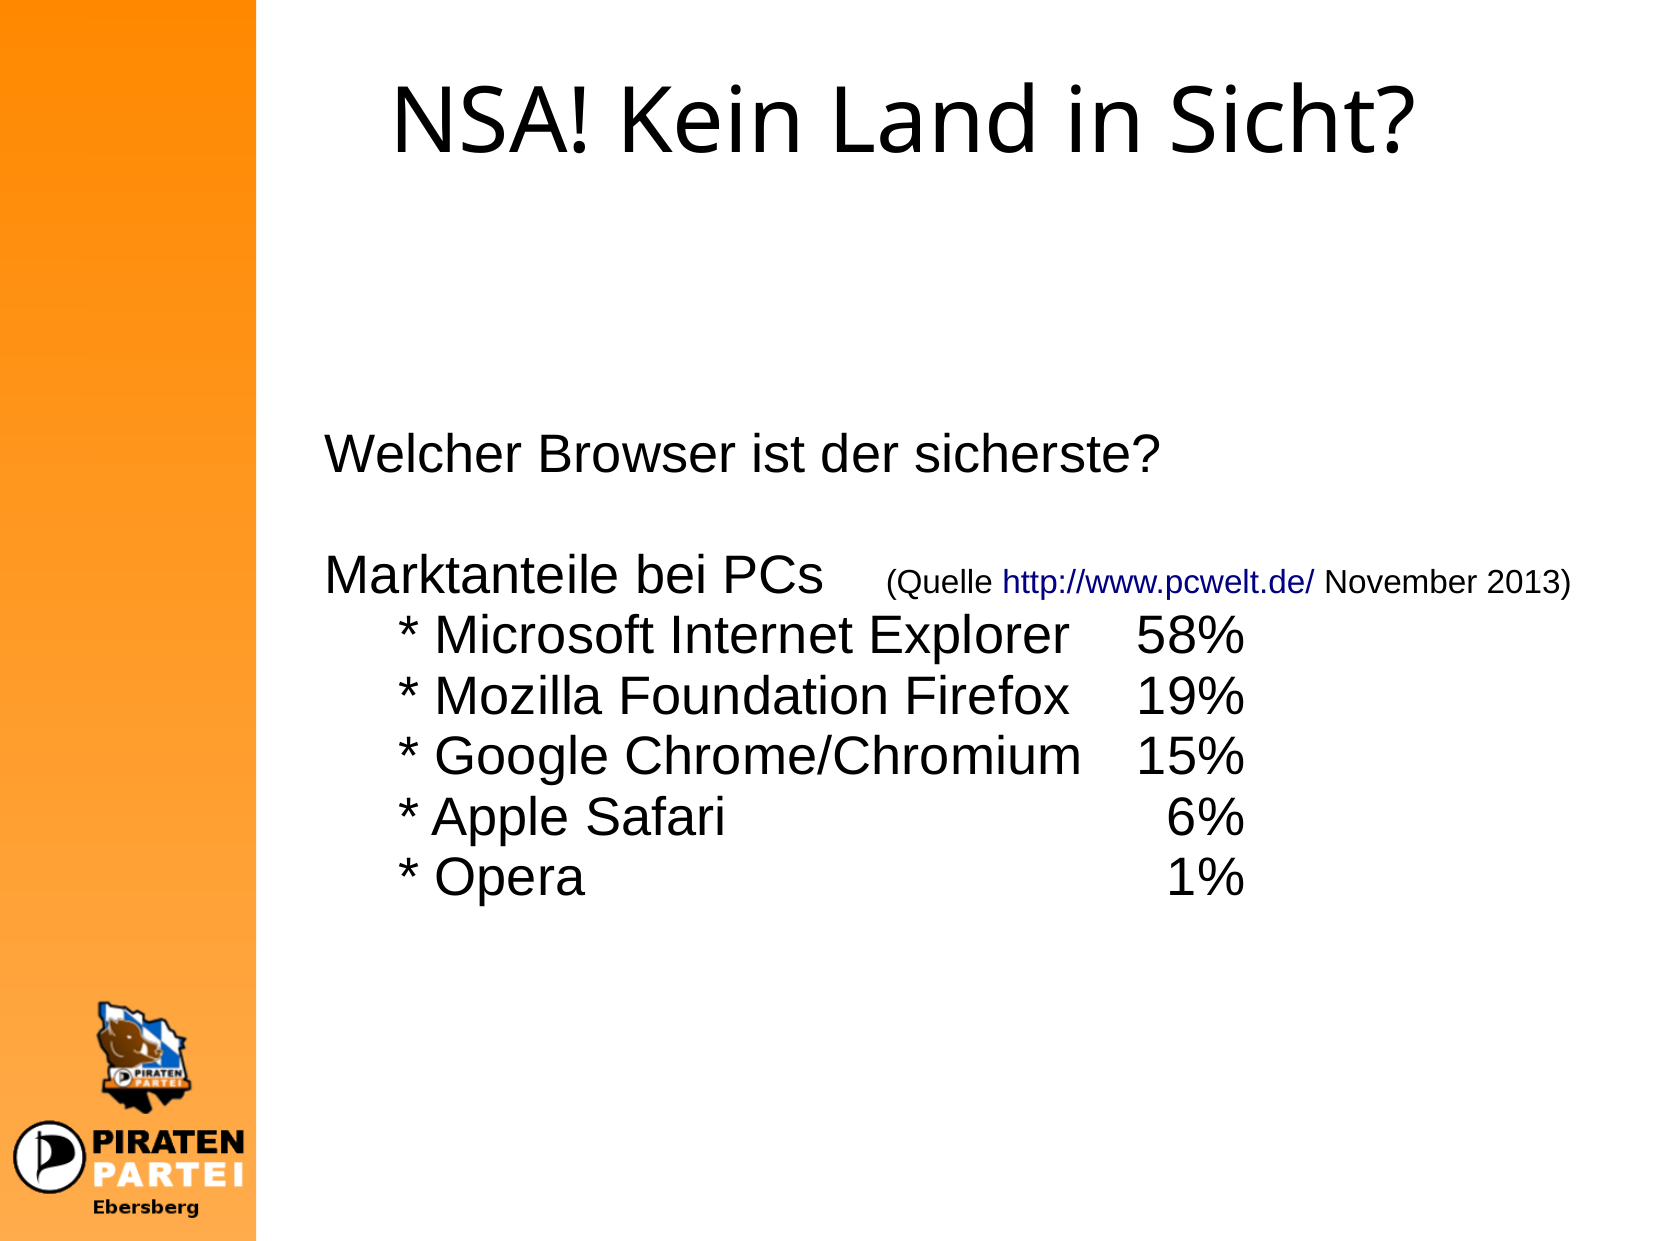

NSA! Kein Land in Sicht?
# Welcher Browser ist der sicherste?
Marktanteile bei PCs (Quelle http://www.pcwelt.de/ November 2013)
	* Microsoft Internet Explorer	58%
	* Mozilla Foundation Firefox 	19%
	* Google Chrome/Chromium	15%
	* Apple Safari						 6%
	* Opera								 1%